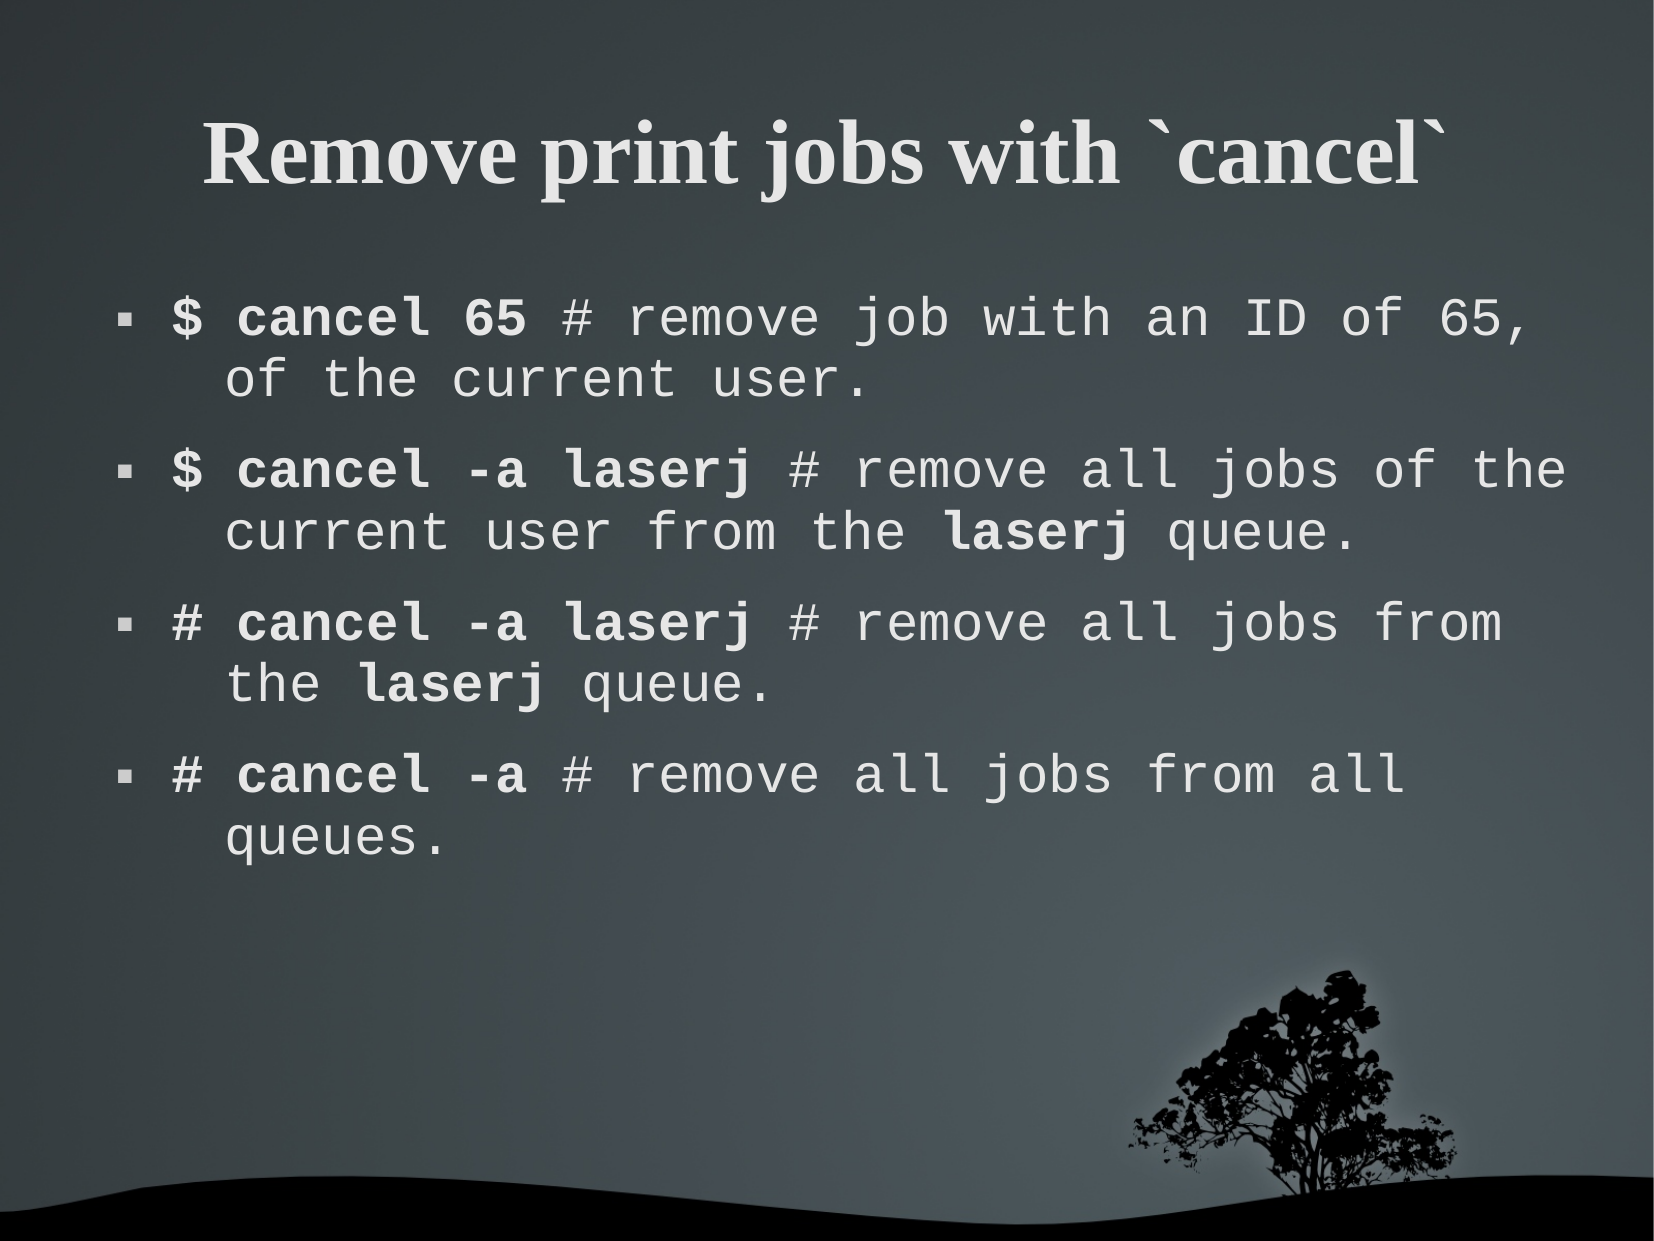

# Remove print jobs with `cancel`
$ cancel 65 # remove job with an ID of 65, of the current user.
$ cancel -a laserj # remove all jobs of the current user from the laserj queue.
# cancel -a laserj # remove all jobs from the laserj queue.
# cancel -a # remove all jobs from all queues.